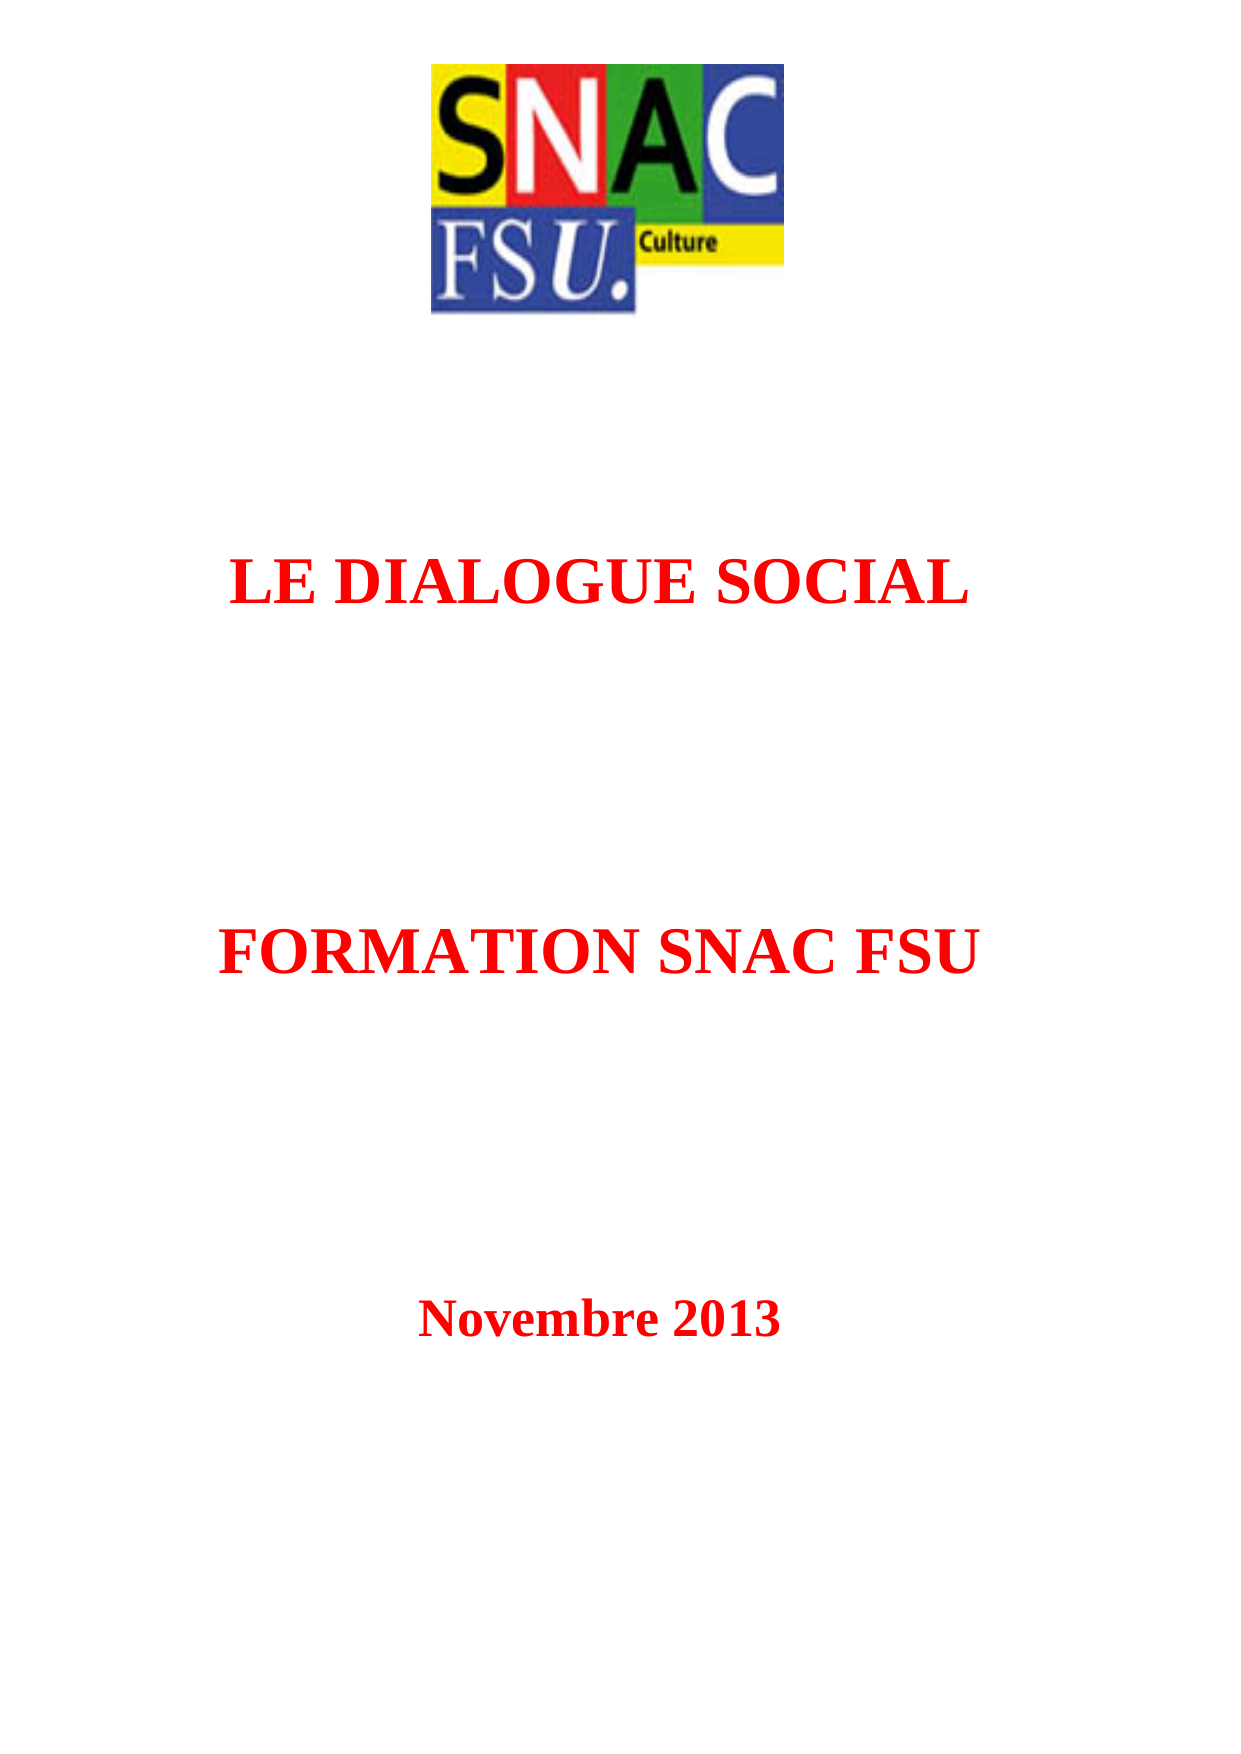

# LE DIALOGUE SOCIAL FORMATION SNAC FSU Novembre 2013